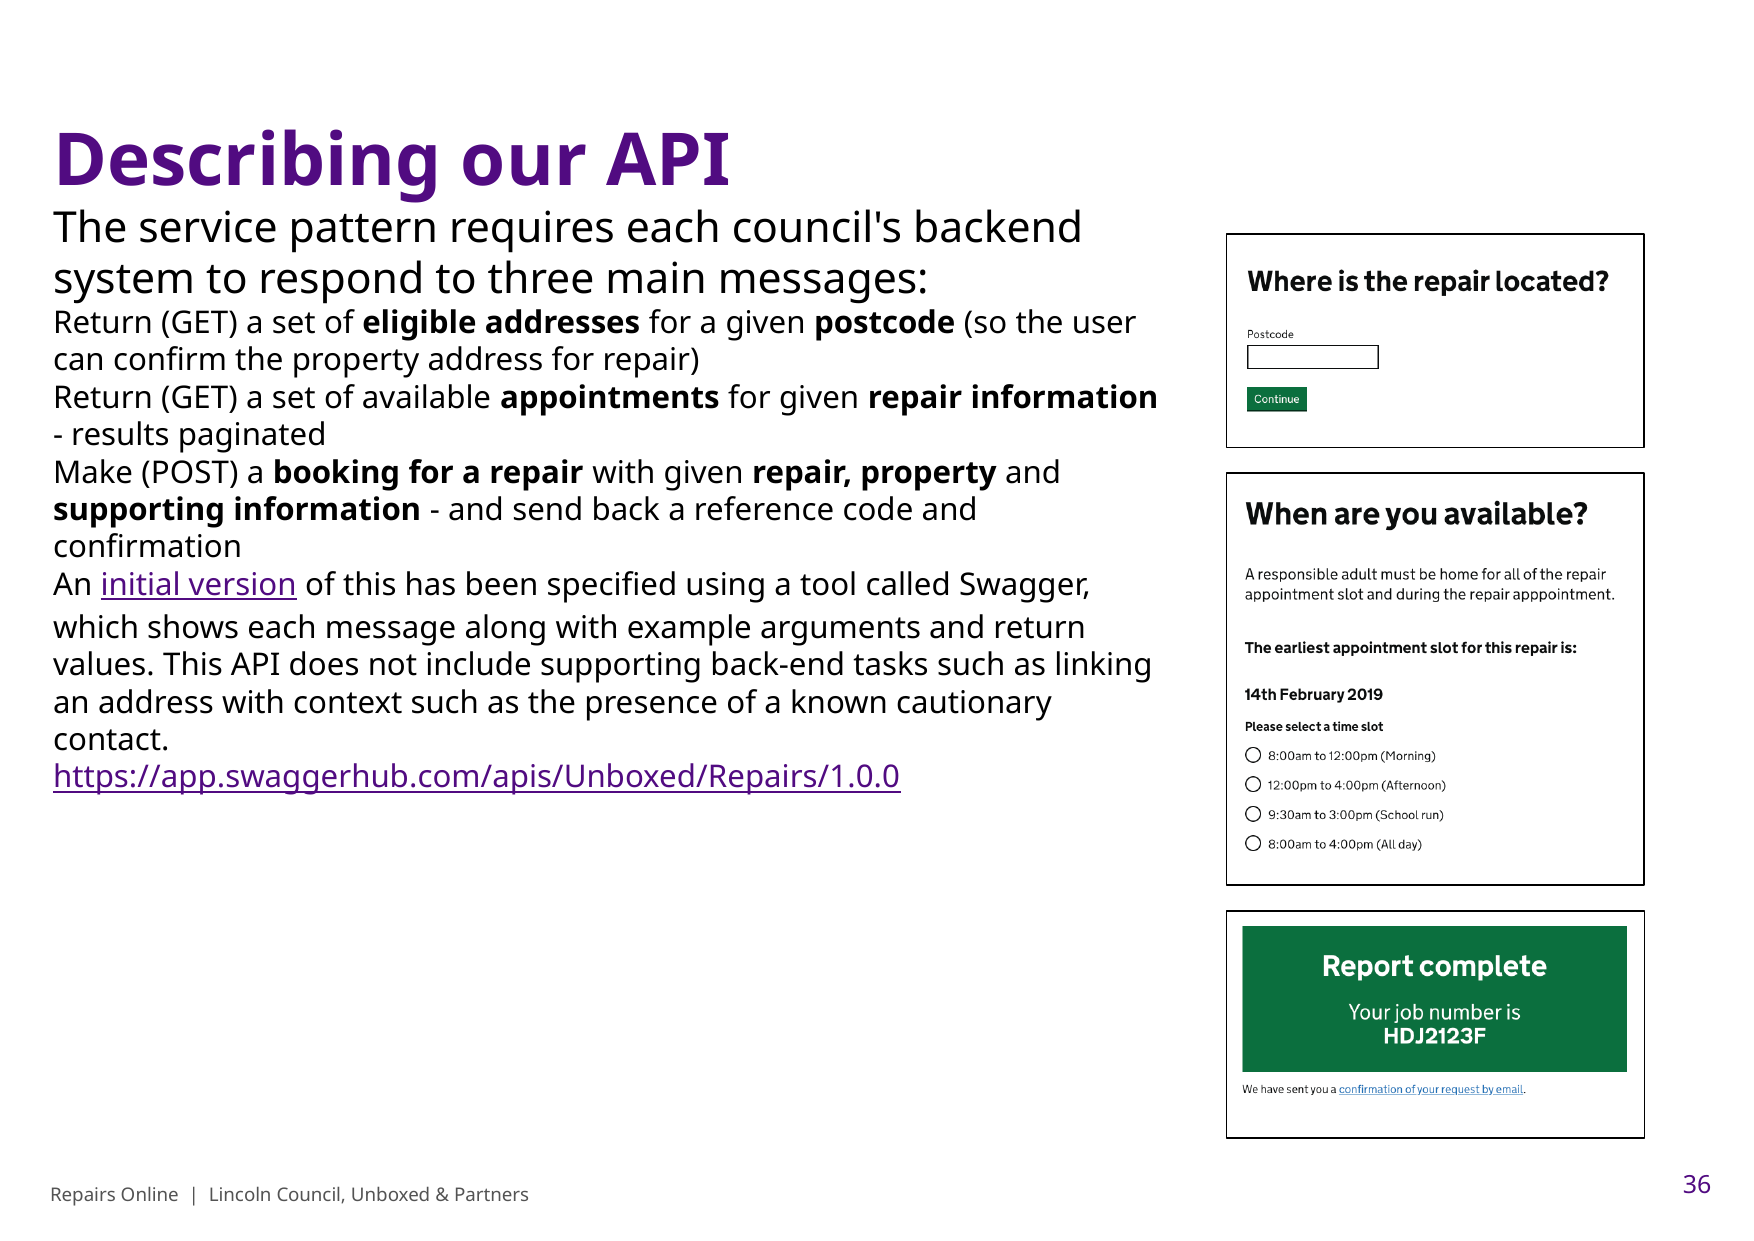

# Describing our API The service pattern requires each council's backend system to respond to three main messages: Return (GET) a set of eligible addresses for a given postcode (so the user can confirm the property address for repair) Return (GET) a set of available appointments for given repair information - results paginated Make (POST) a booking for a repair with given repair, property and supporting information - and send back a reference code and confirmation An initial version of this has been specified using a tool called Swagger, which shows each message along with example arguments and return values. This API does not include supporting back-end tasks such as linking an address with context such as the presence of a known cautionary contact. https://app.swaggerhub.com/apis/Unboxed/Repairs/1.0.0